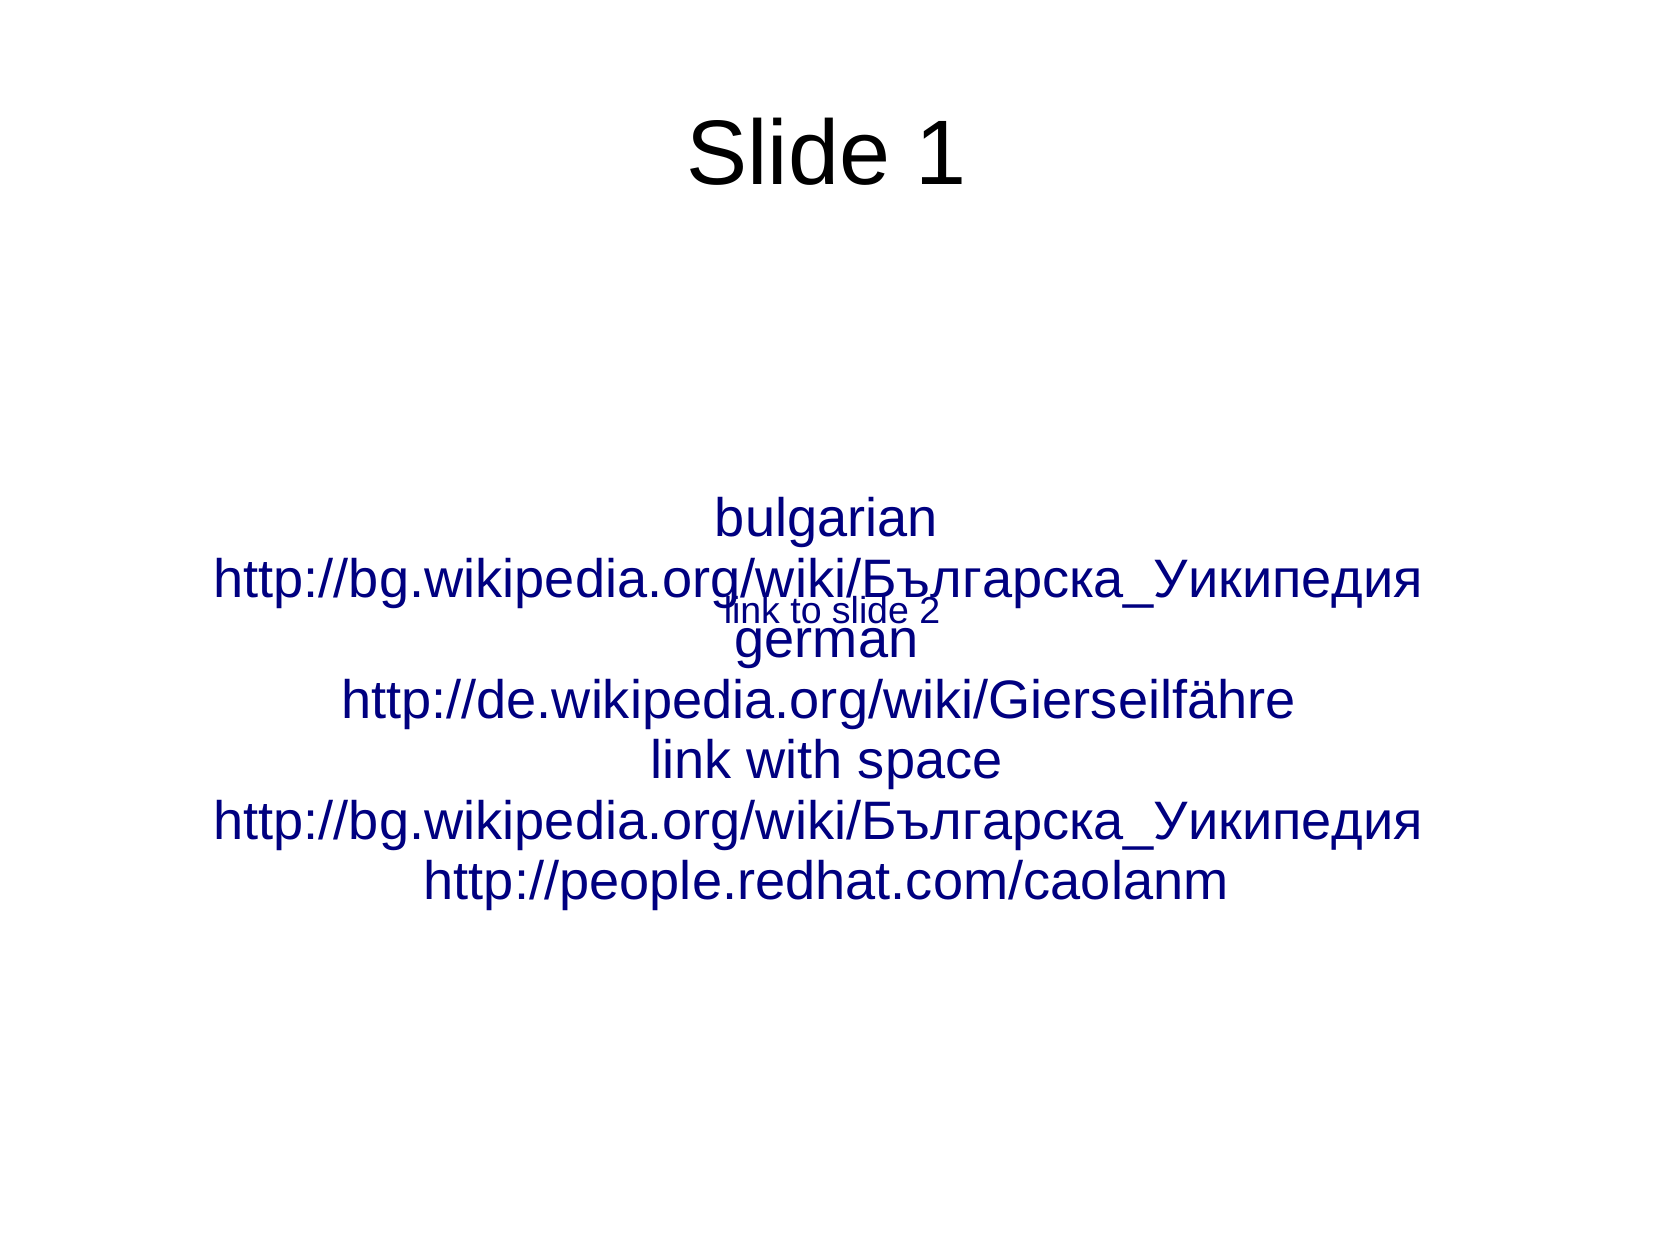

# Slide 1
bulgarian
http://bg.wikipedia.org/wiki/Българска_Уикипедия
german
http://de.wikipedia.org/wiki/Gierseilfähre
link with space
http://bg.wikipedia.org/wiki/Българска_Уикипедия
http://people.redhat.com/caolanm
link to slide 2